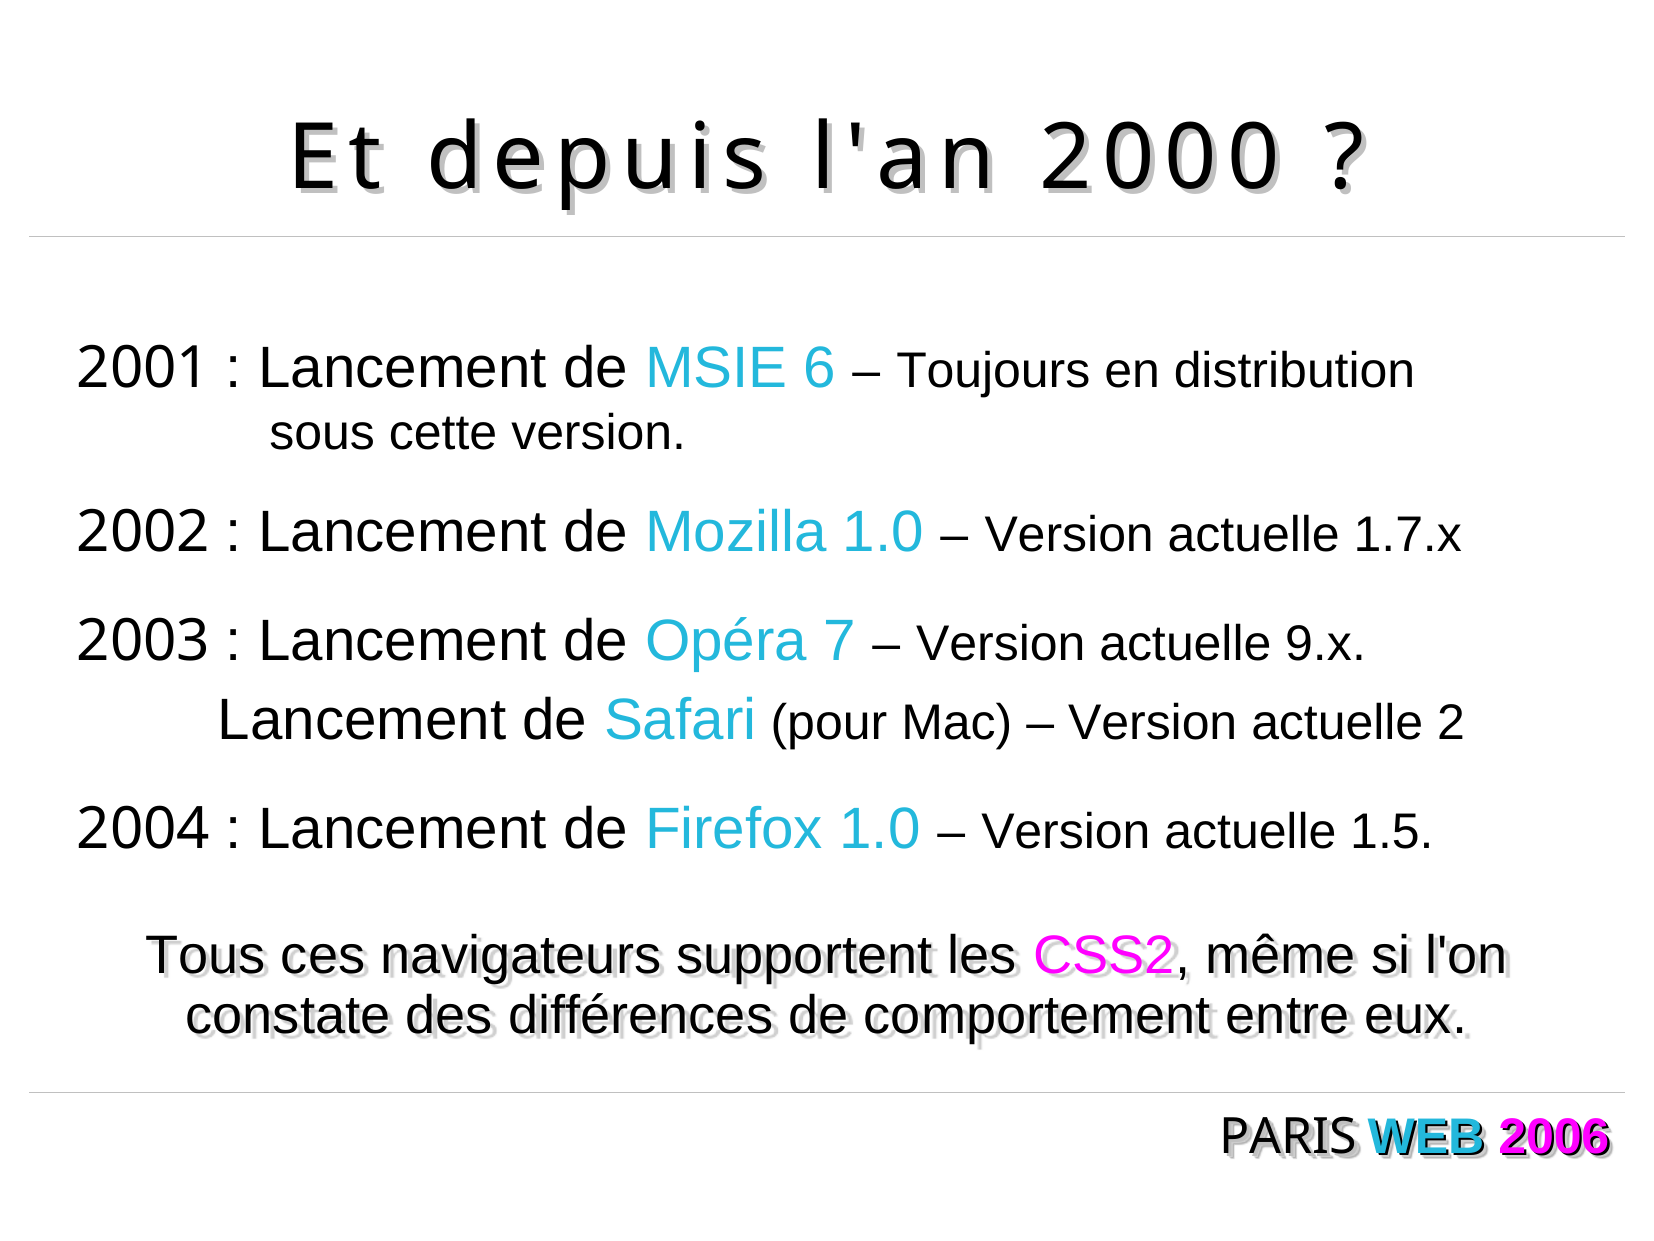

# Et depuis l'an 2000 ?
2001 : Lancement de MSIE 6 – Toujours en distribution sous cette version.
2002 : Lancement de Mozilla 1.0 – Version actuelle 1.7.x
2003 : Lancement de Opéra 7 – Version actuelle 9.x. Lancement de Safari (pour Mac) – Version actuelle 2
2004 : Lancement de Firefox 1.0 – Version actuelle 1.5.
Tous ces navigateurs supportent les CSS2, même si l'on constate des différences de comportement entre eux.
PARIS WEB 2006